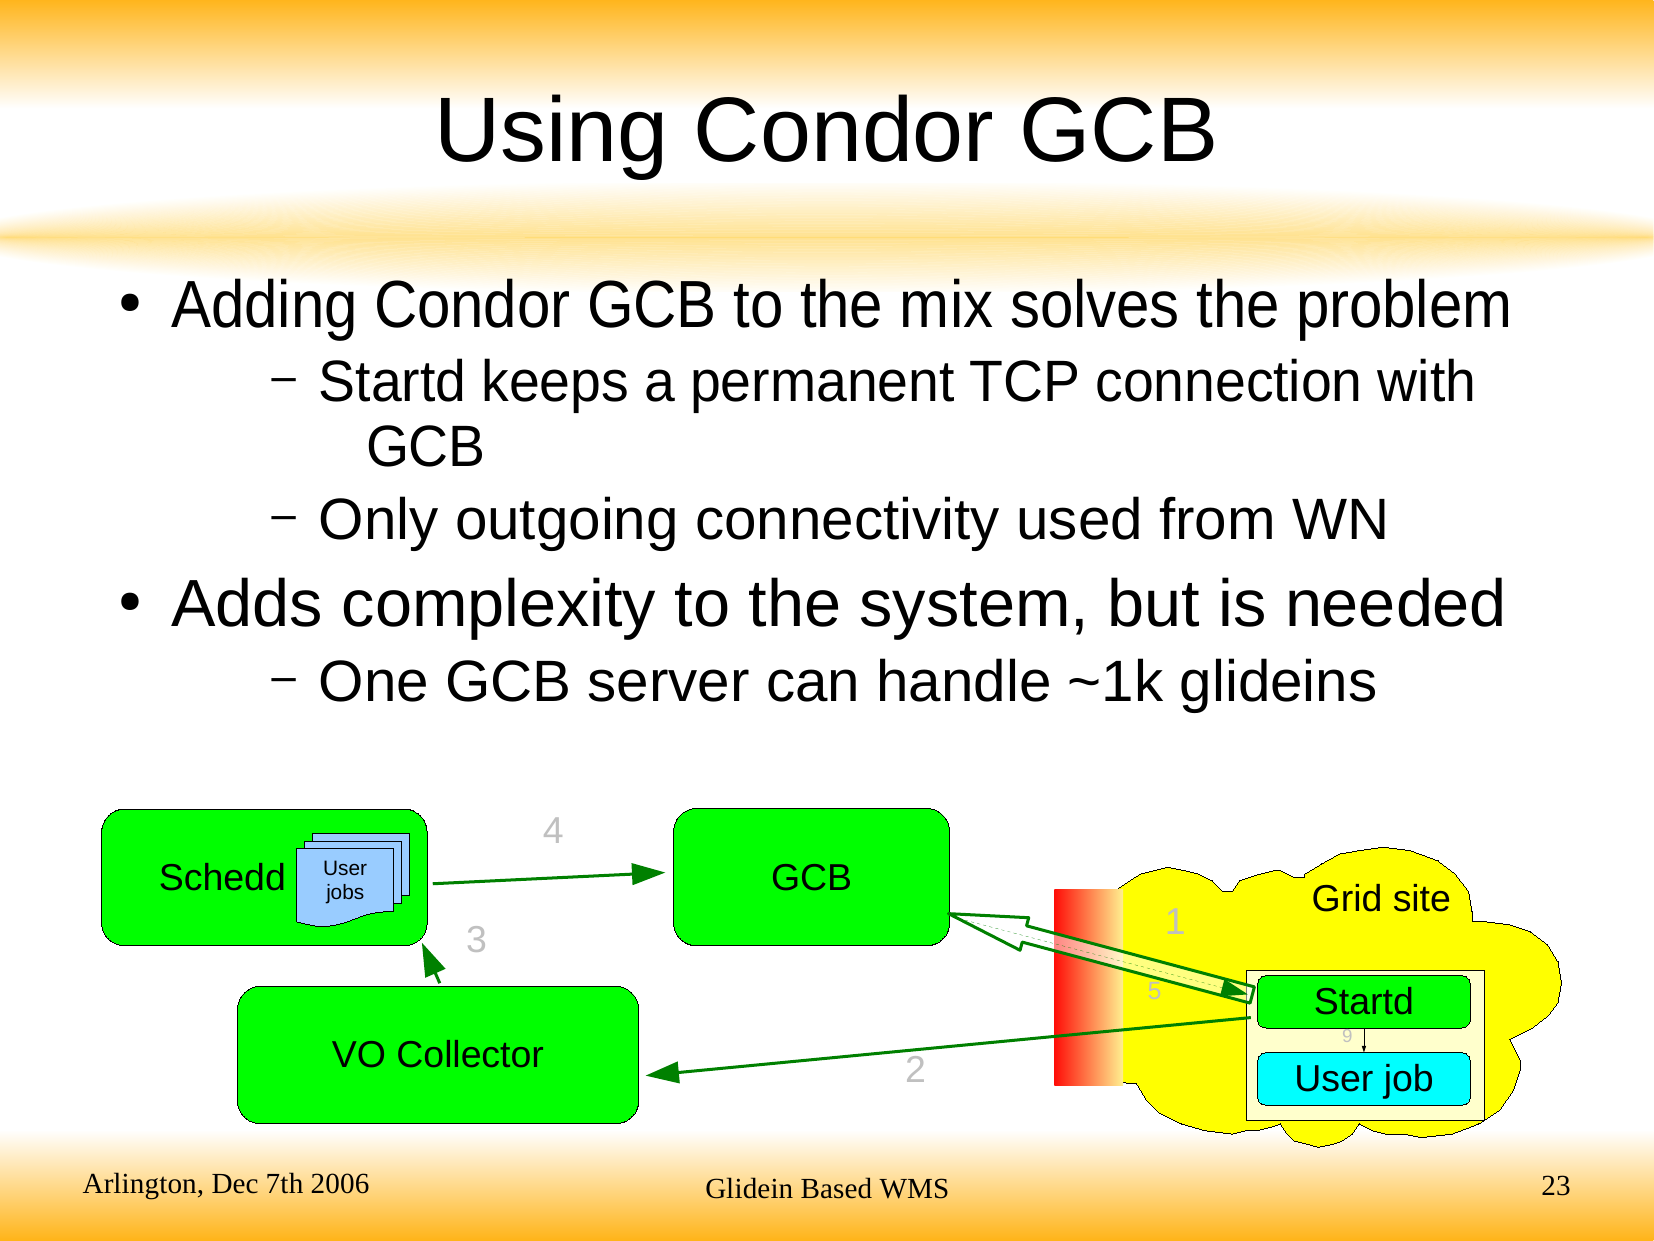

# Using Condor GCB
Adding Condor GCB to the mix solves the problem
Startd keeps a permanent TCP connection with GCB
Only outgoing connectivity used from WN
Adds complexity to the system, but is needed
One GCB server can handle ~1k glideins
4
GCB
Schedd
User
jobs
 Grid site
1
3
5
Startd
VO Collector
9
2
User job
Arlington, Dec 7th 2006
23
Glidein Based WMS